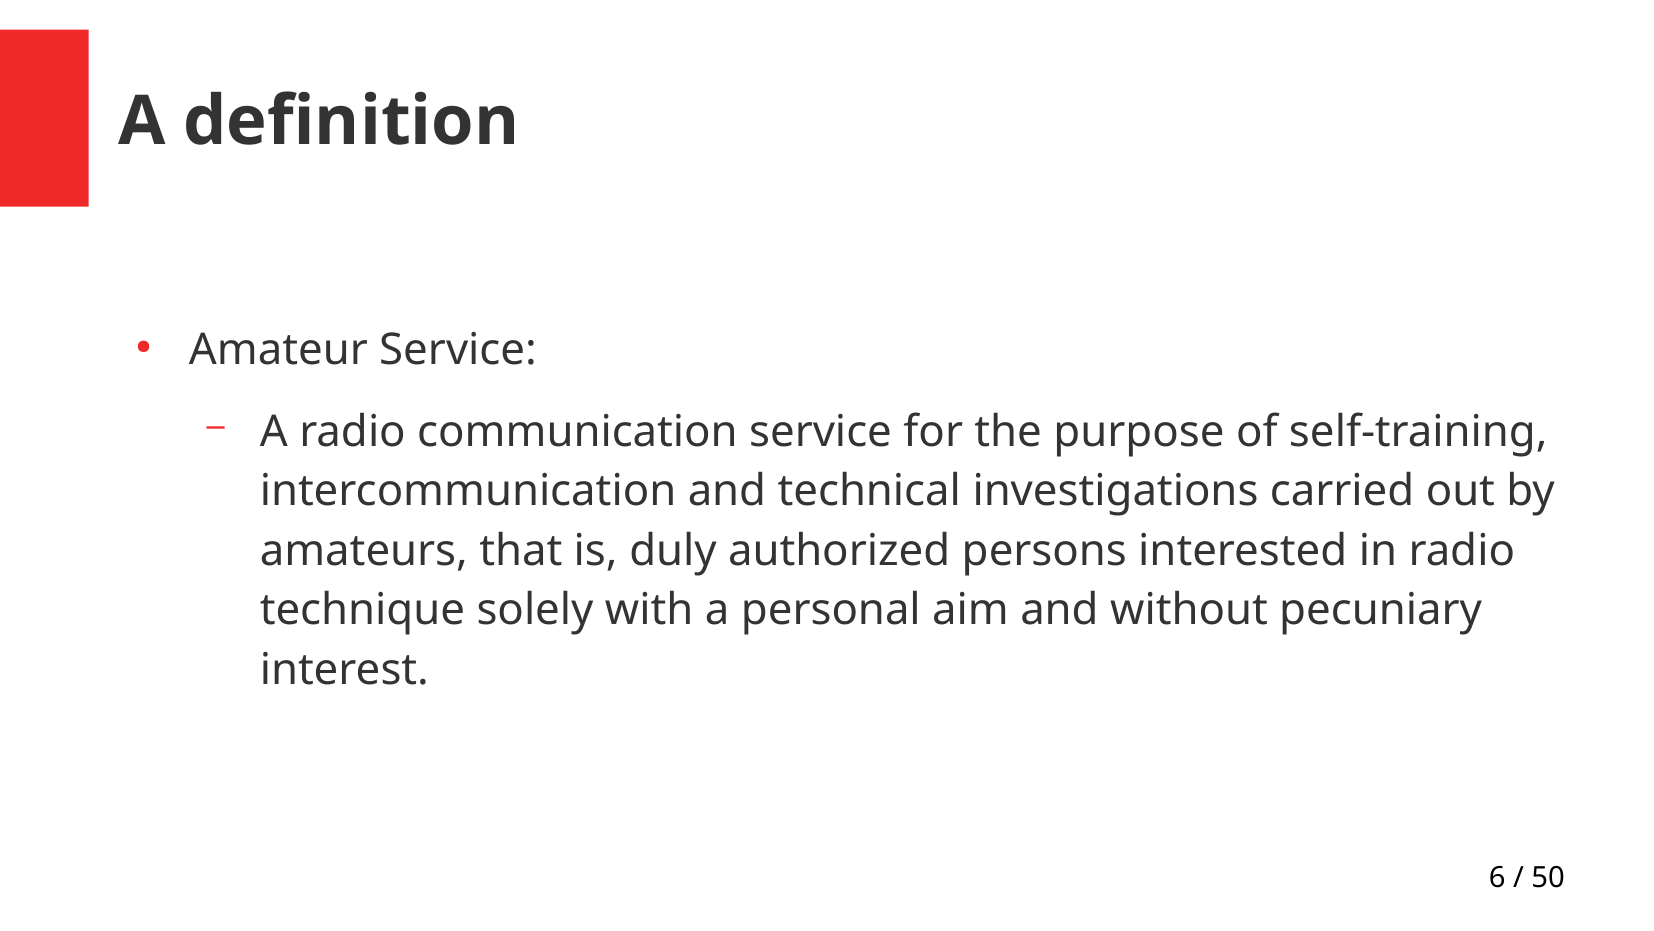

# A definition
Amateur Service:
A radio communication service for the purpose of self-training, intercommunication and technical investigations carried out by amateurs, that is, duly authorized persons interested in radio technique solely with a personal aim and without pecuniary interest.
6